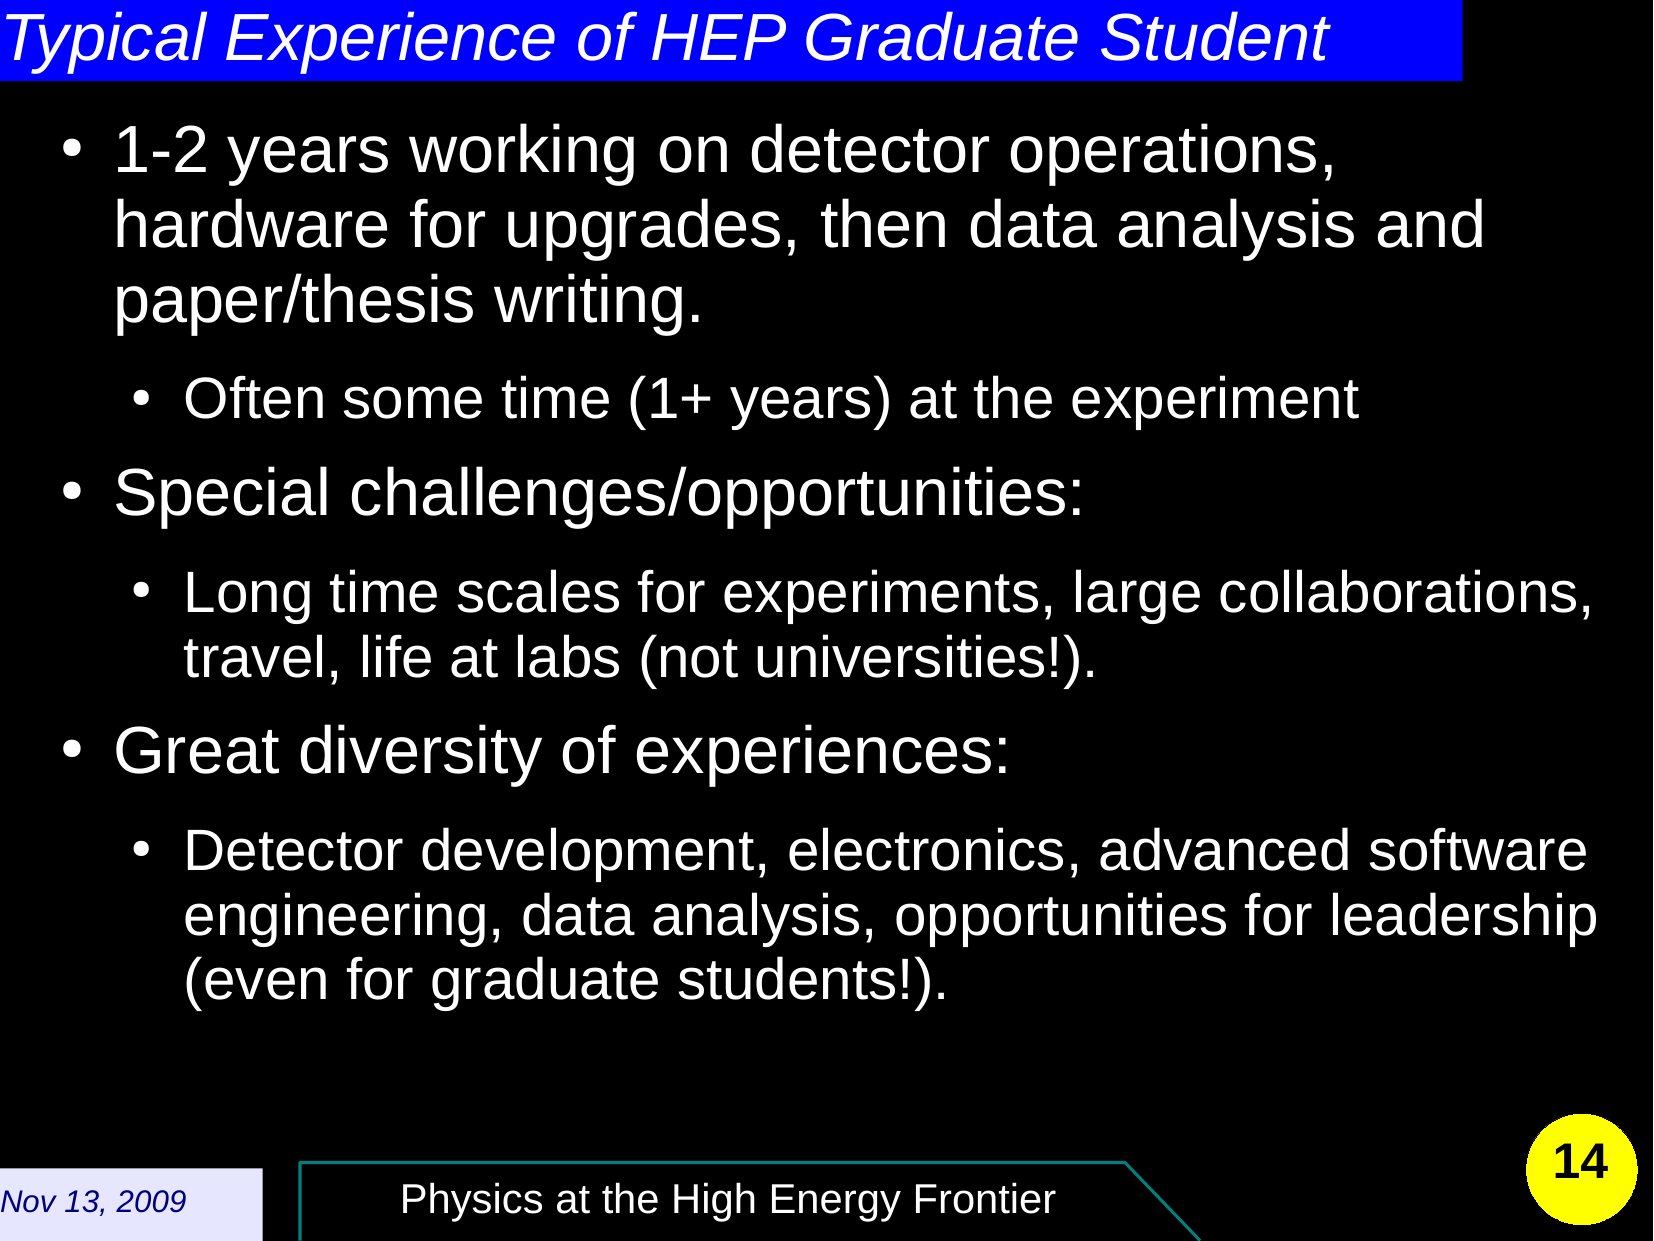

# Typical Experience of HEP Graduate Student
1-2 years working on detector operations, hardware for upgrades, then data analysis and paper/thesis writing.
Often some time (1+ years) at the experiment
Special challenges/opportunities:
Long time scales for experiments, large collaborations, travel, life at labs (not universities!).
Great diversity of experiences:
Detector development, electronics, advanced software engineering, data analysis, opportunities for leadership (even for graduate students!).
14
Physics at the High Energy Frontier
Nov 13, 2009